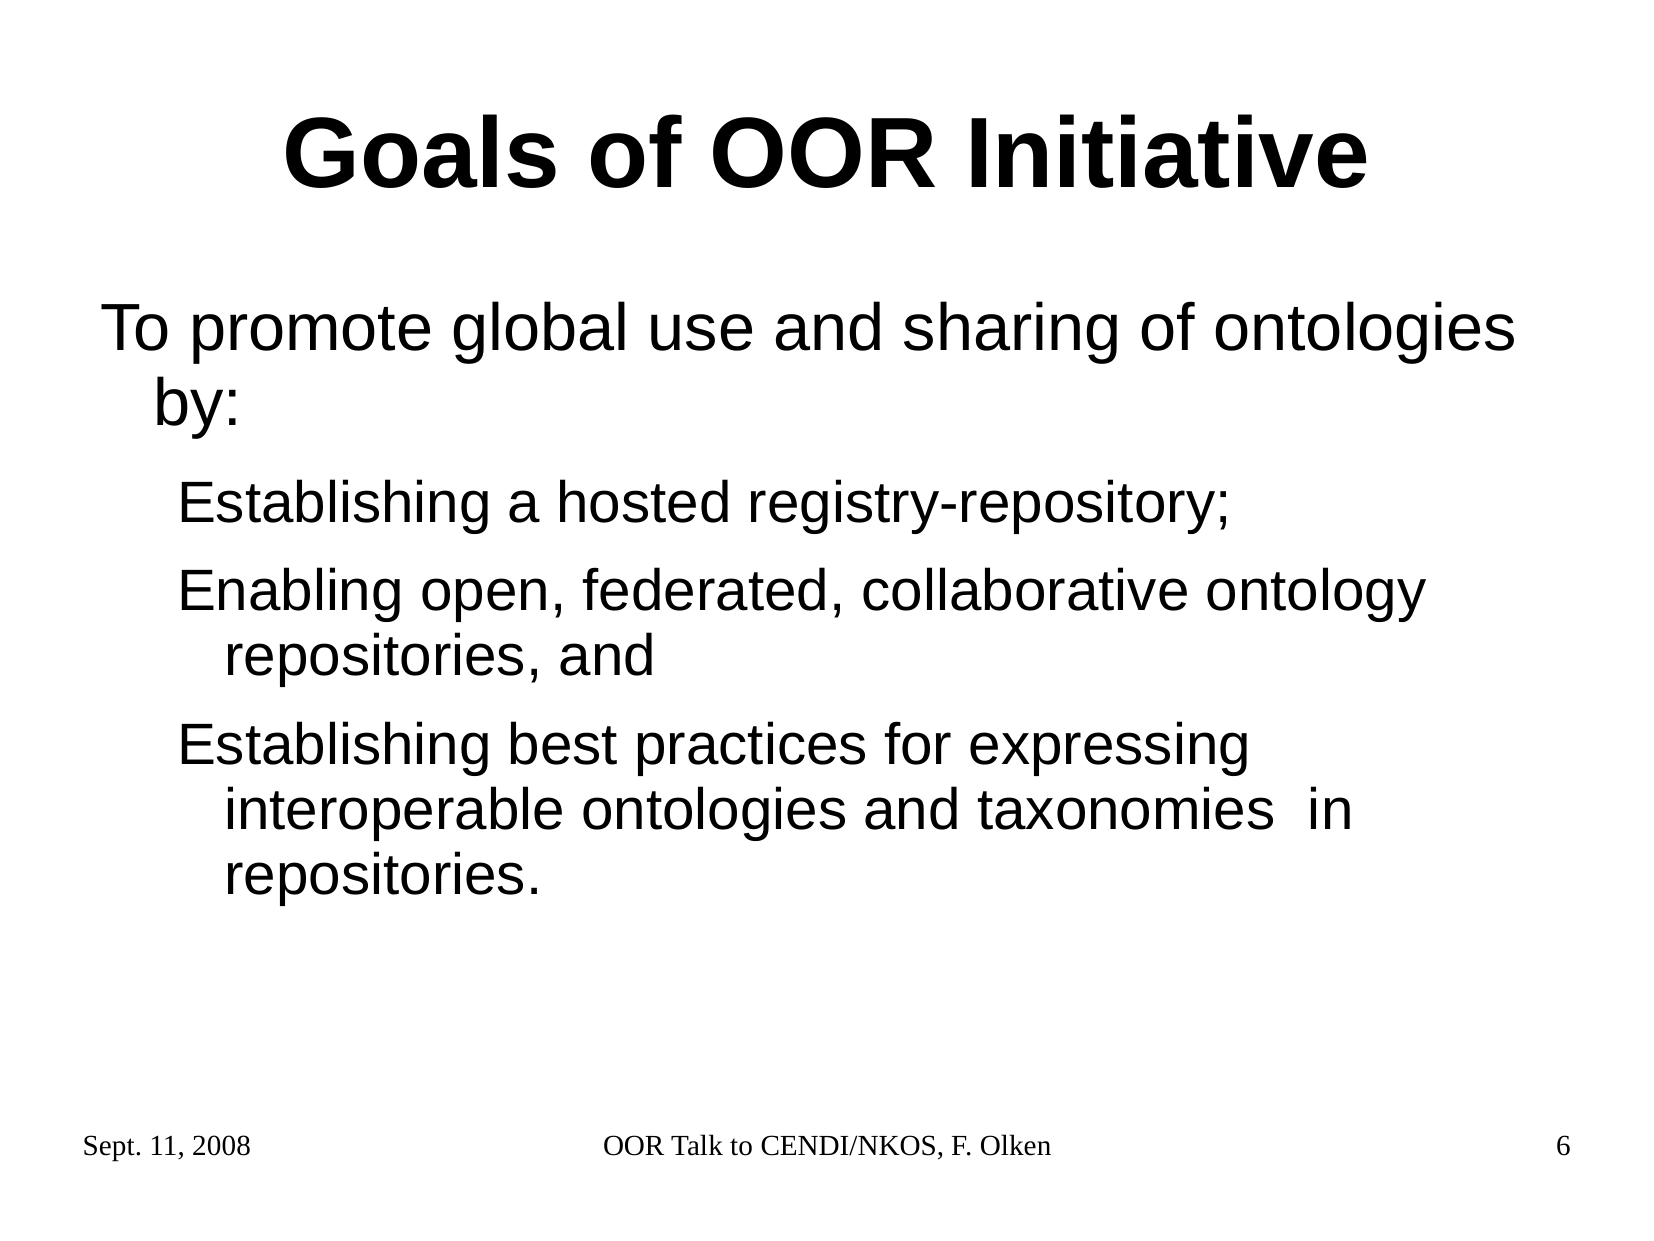

# Goals of OOR Initiative
To promote global use and sharing of ontologies by:
Establishing a hosted registry-repository;
Enabling open, federated, collaborative ontology repositories, and
Establishing best practices for expressing interoperable ontologies and taxonomies in repositories.
Sept. 11, 2008
OOR Talk to CENDI/NKOS, F. Olken
6